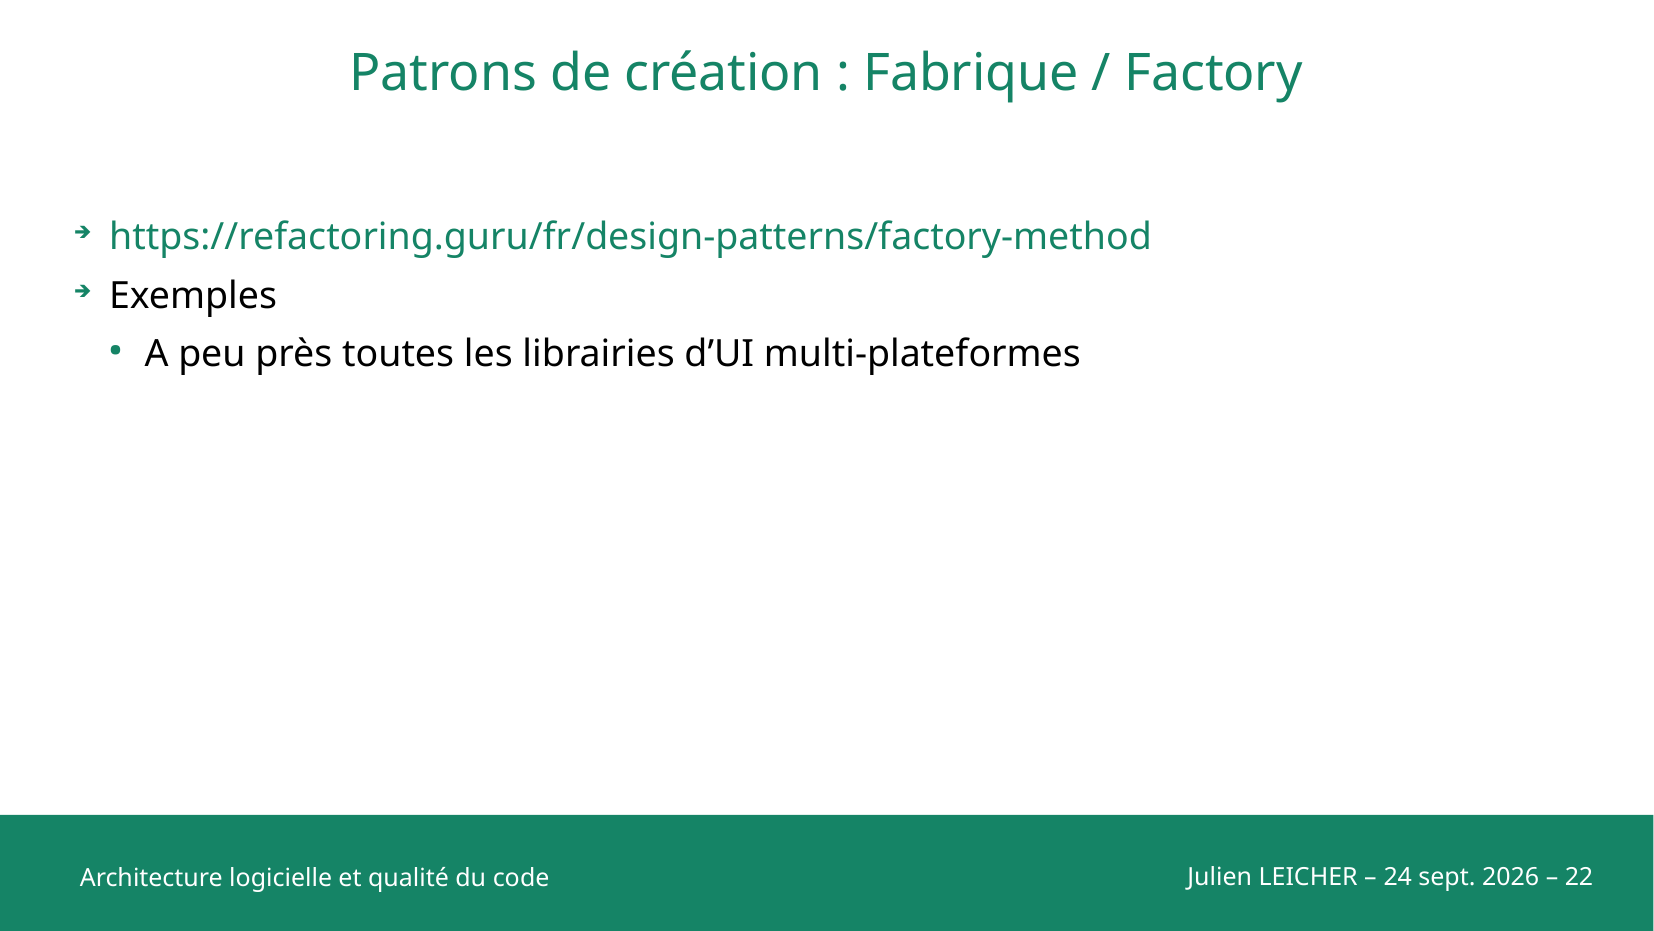

Patrons de création : Fabrique / Factory
https://refactoring.guru/fr/design-patterns/factory-method
Exemples
A peu près toutes les librairies d’UI multi-plateformes
Julien LEICHER – –
Architecture logicielle et qualité du code